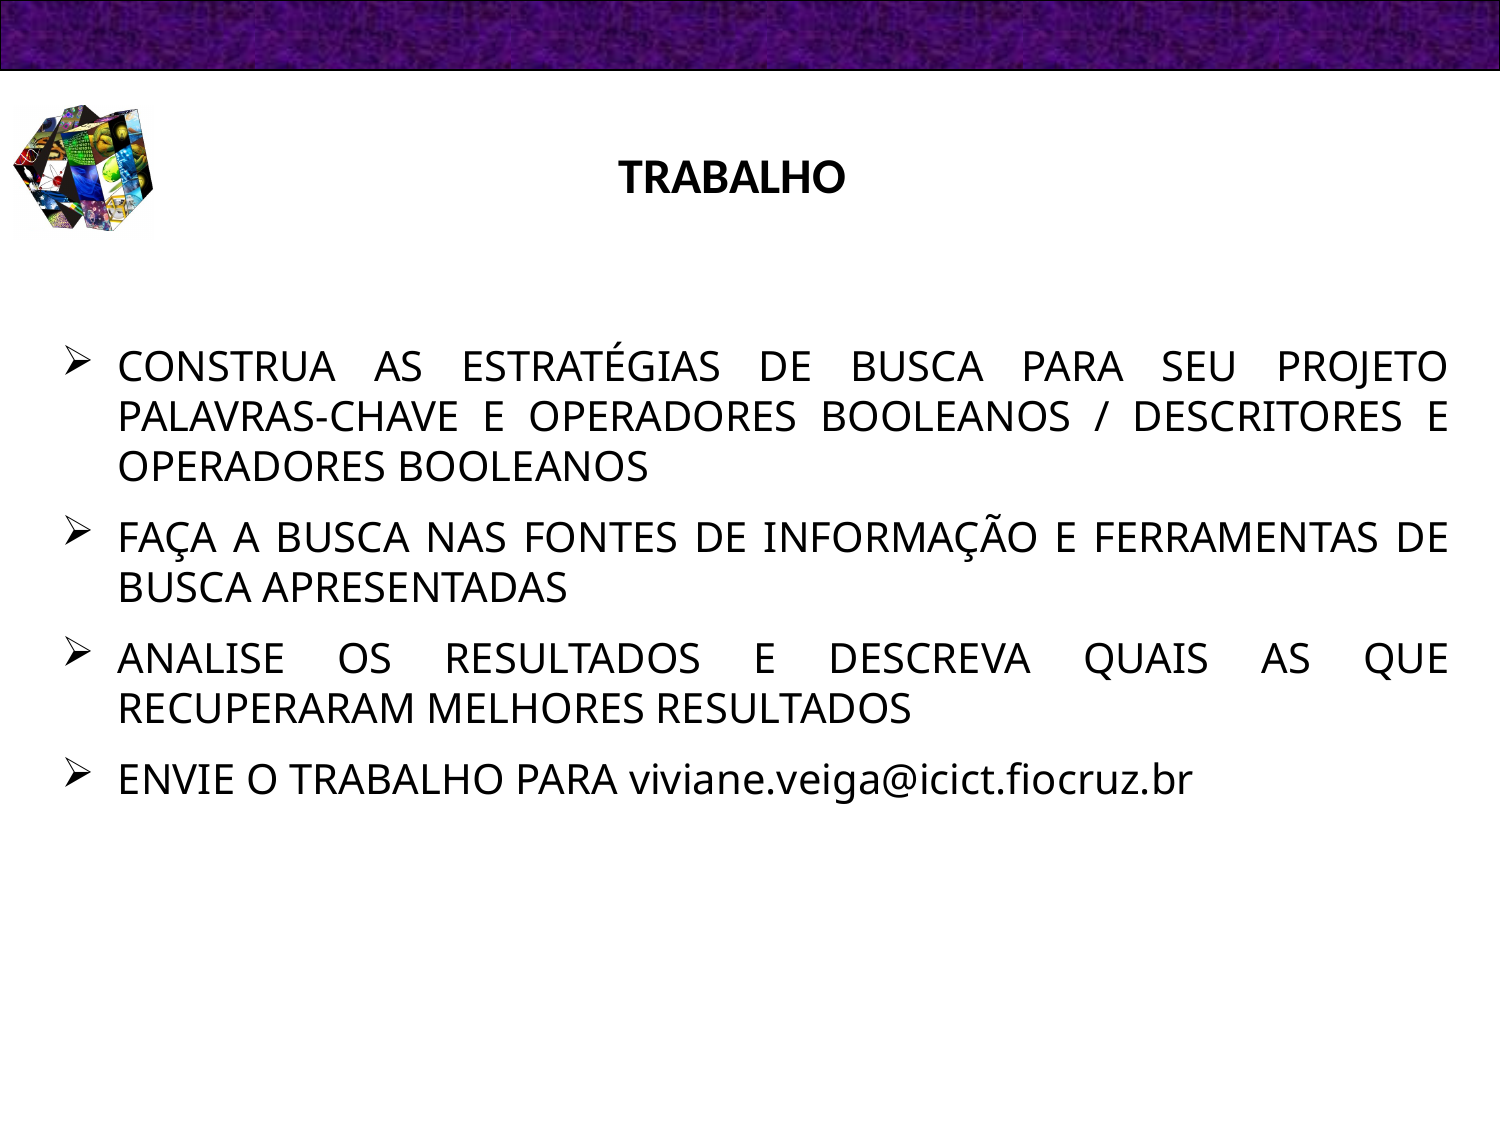

TRABALHO
CONSTRUA AS ESTRATÉGIAS DE BUSCA PARA SEU PROJETO PALAVRAS-CHAVE E OPERADORES BOOLEANOS / DESCRITORES E OPERADORES BOOLEANOS
FAÇA A BUSCA NAS FONTES DE INFORMAÇÃO E FERRAMENTAS DE BUSCA APRESENTADAS
ANALISE OS RESULTADOS E DESCREVA QUAIS AS QUE RECUPERARAM MELHORES RESULTADOS
ENVIE O TRABALHO PARA viviane.veiga@icict.fiocruz.br